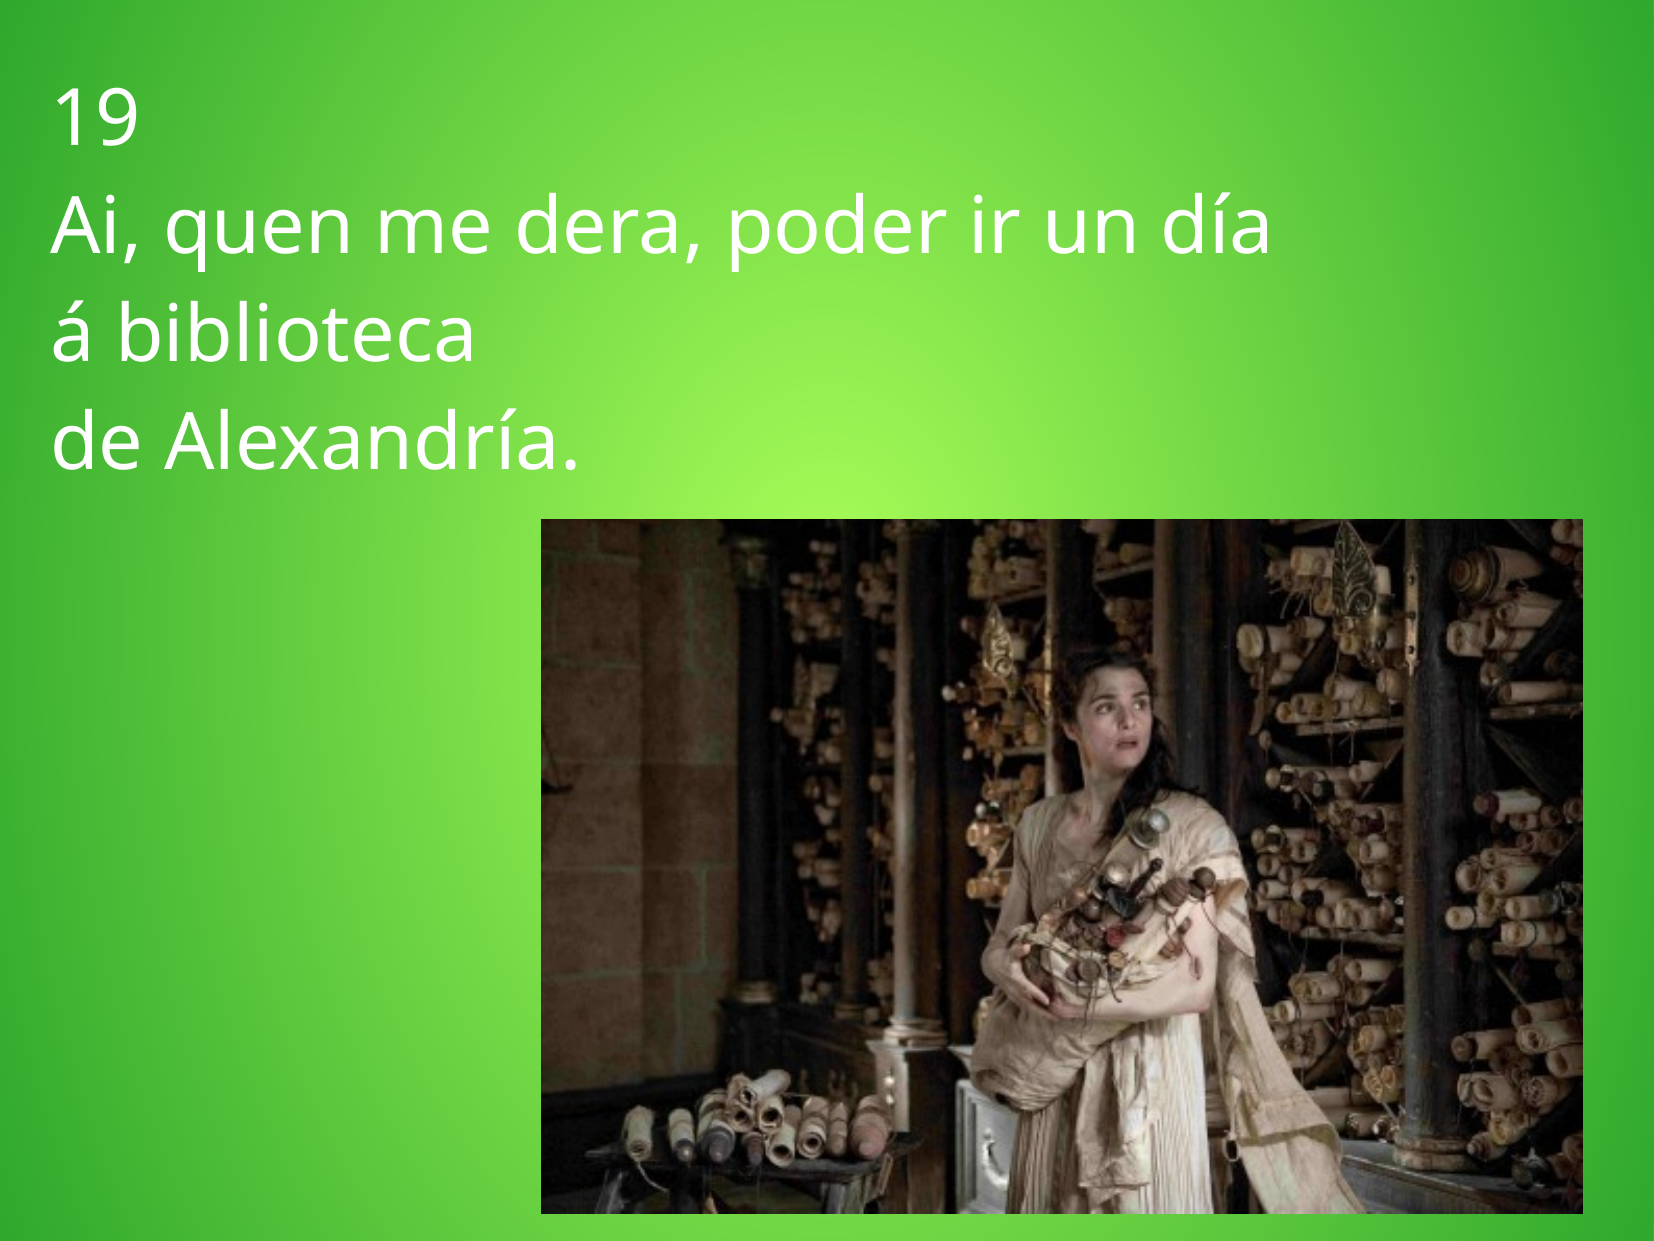

19
Ai, quen me dera, poder ir un día
á biblioteca
de Alexandría.